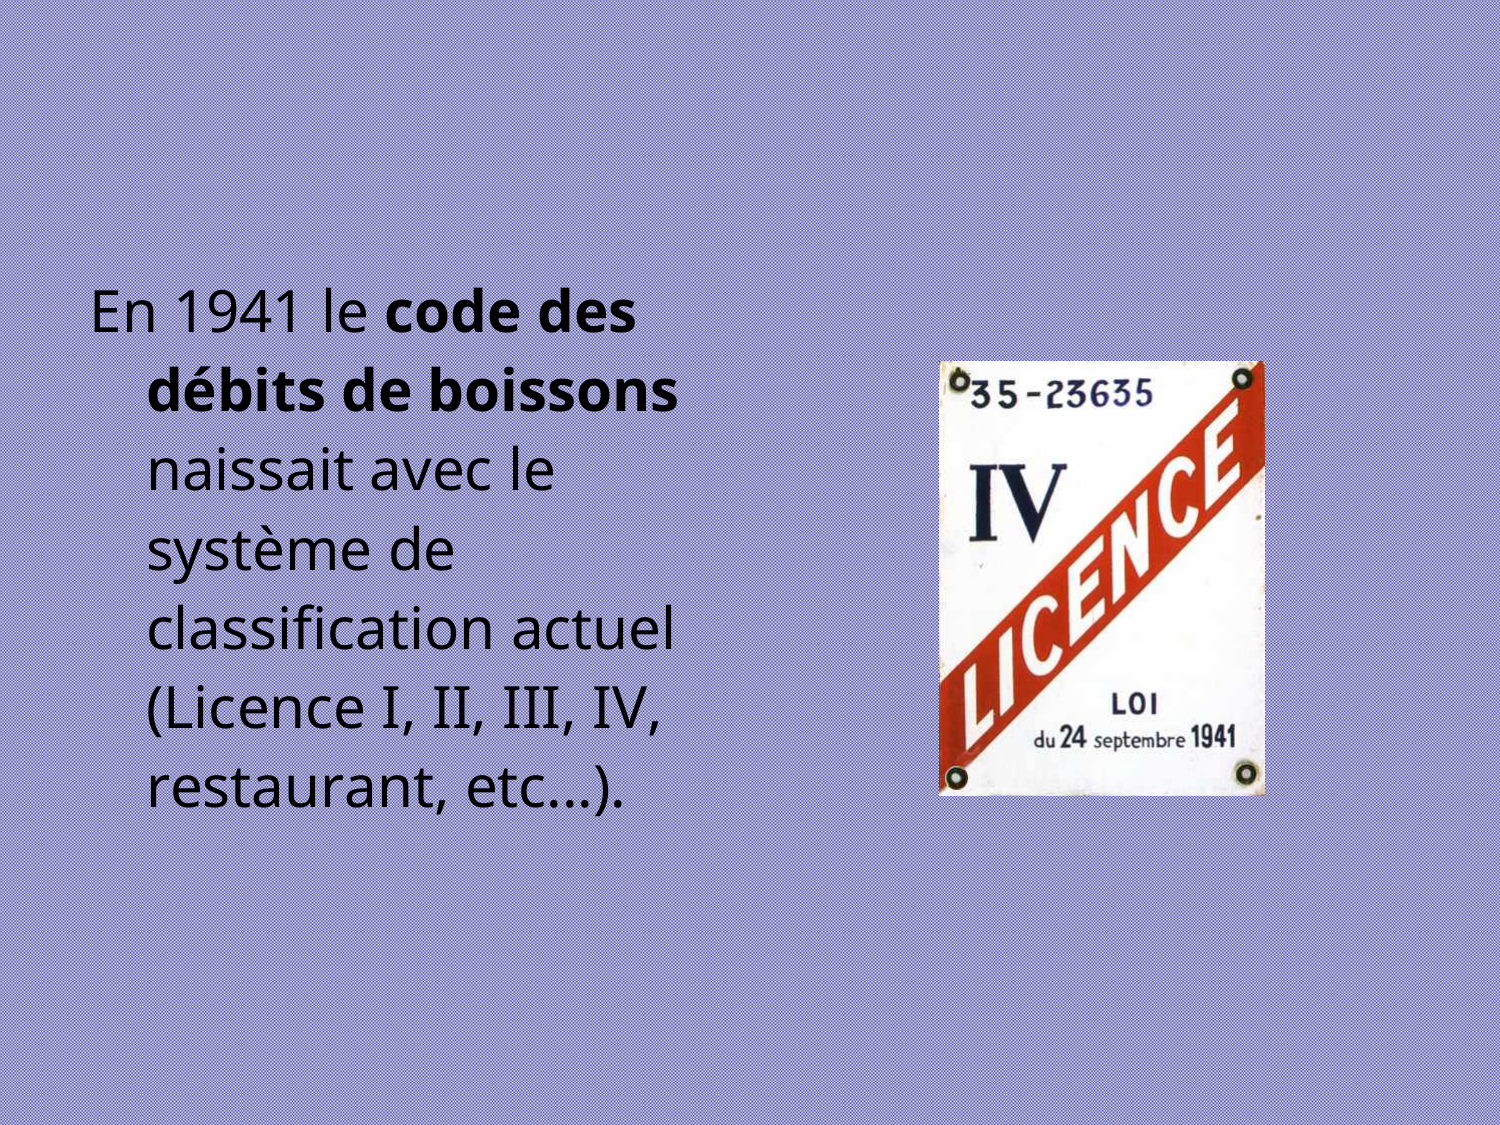

#
En 1941 le code des débits de boissons naissait avec le système de classification actuel (Licence I, II, III, IV, restaurant, etc...).